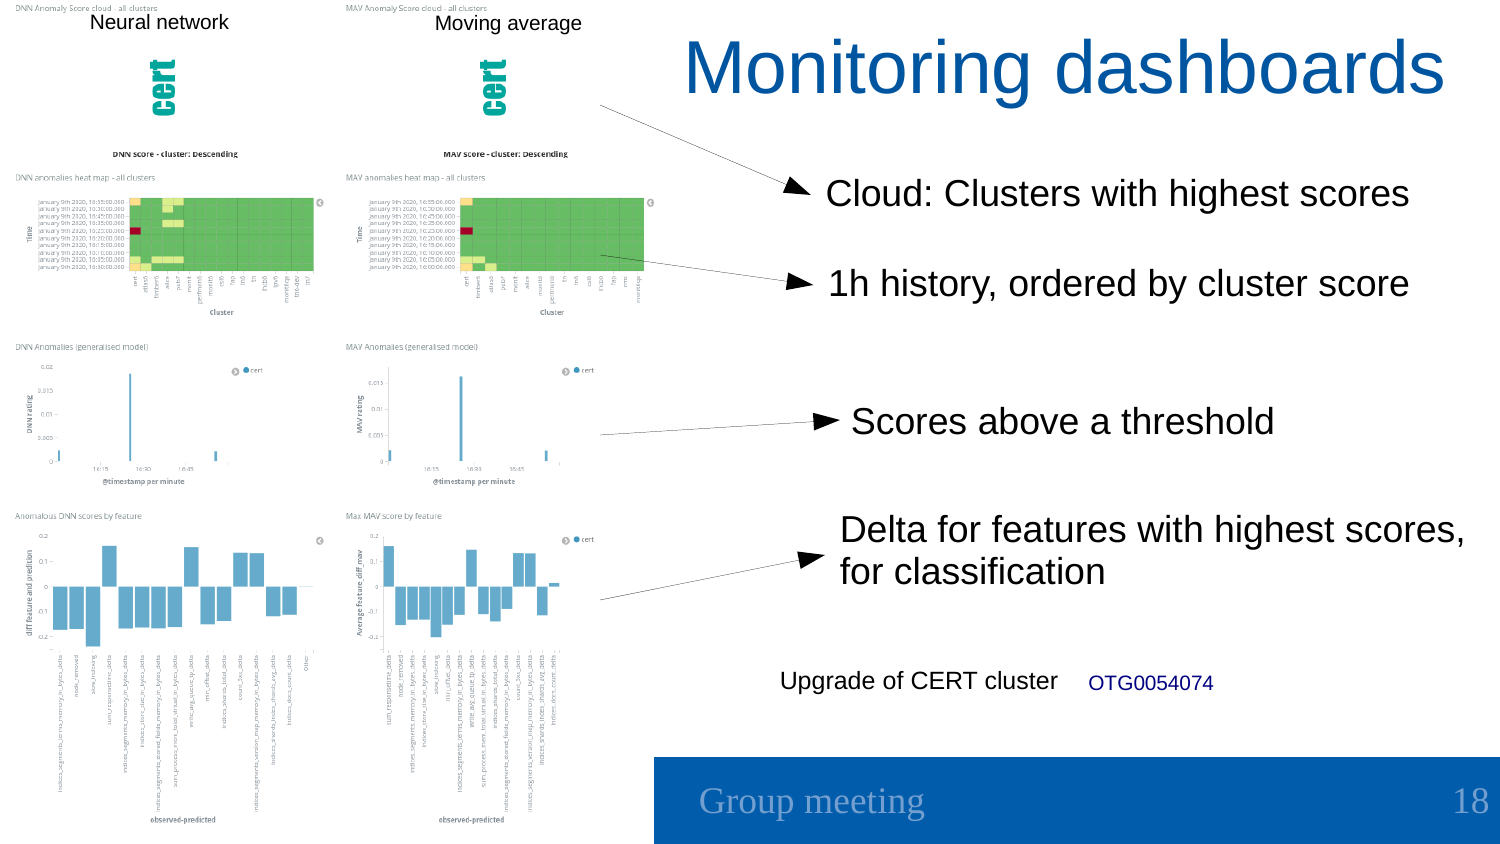

Neural network
Moving average
# Monitoring dashboards
Cloud: Clusters with highest scores
1h history, ordered by cluster score
Scores above a threshold
Delta for features with highest scores,
for classification
Upgrade of CERT cluster
OTG0054074
27/01/2020
Group meeting
18